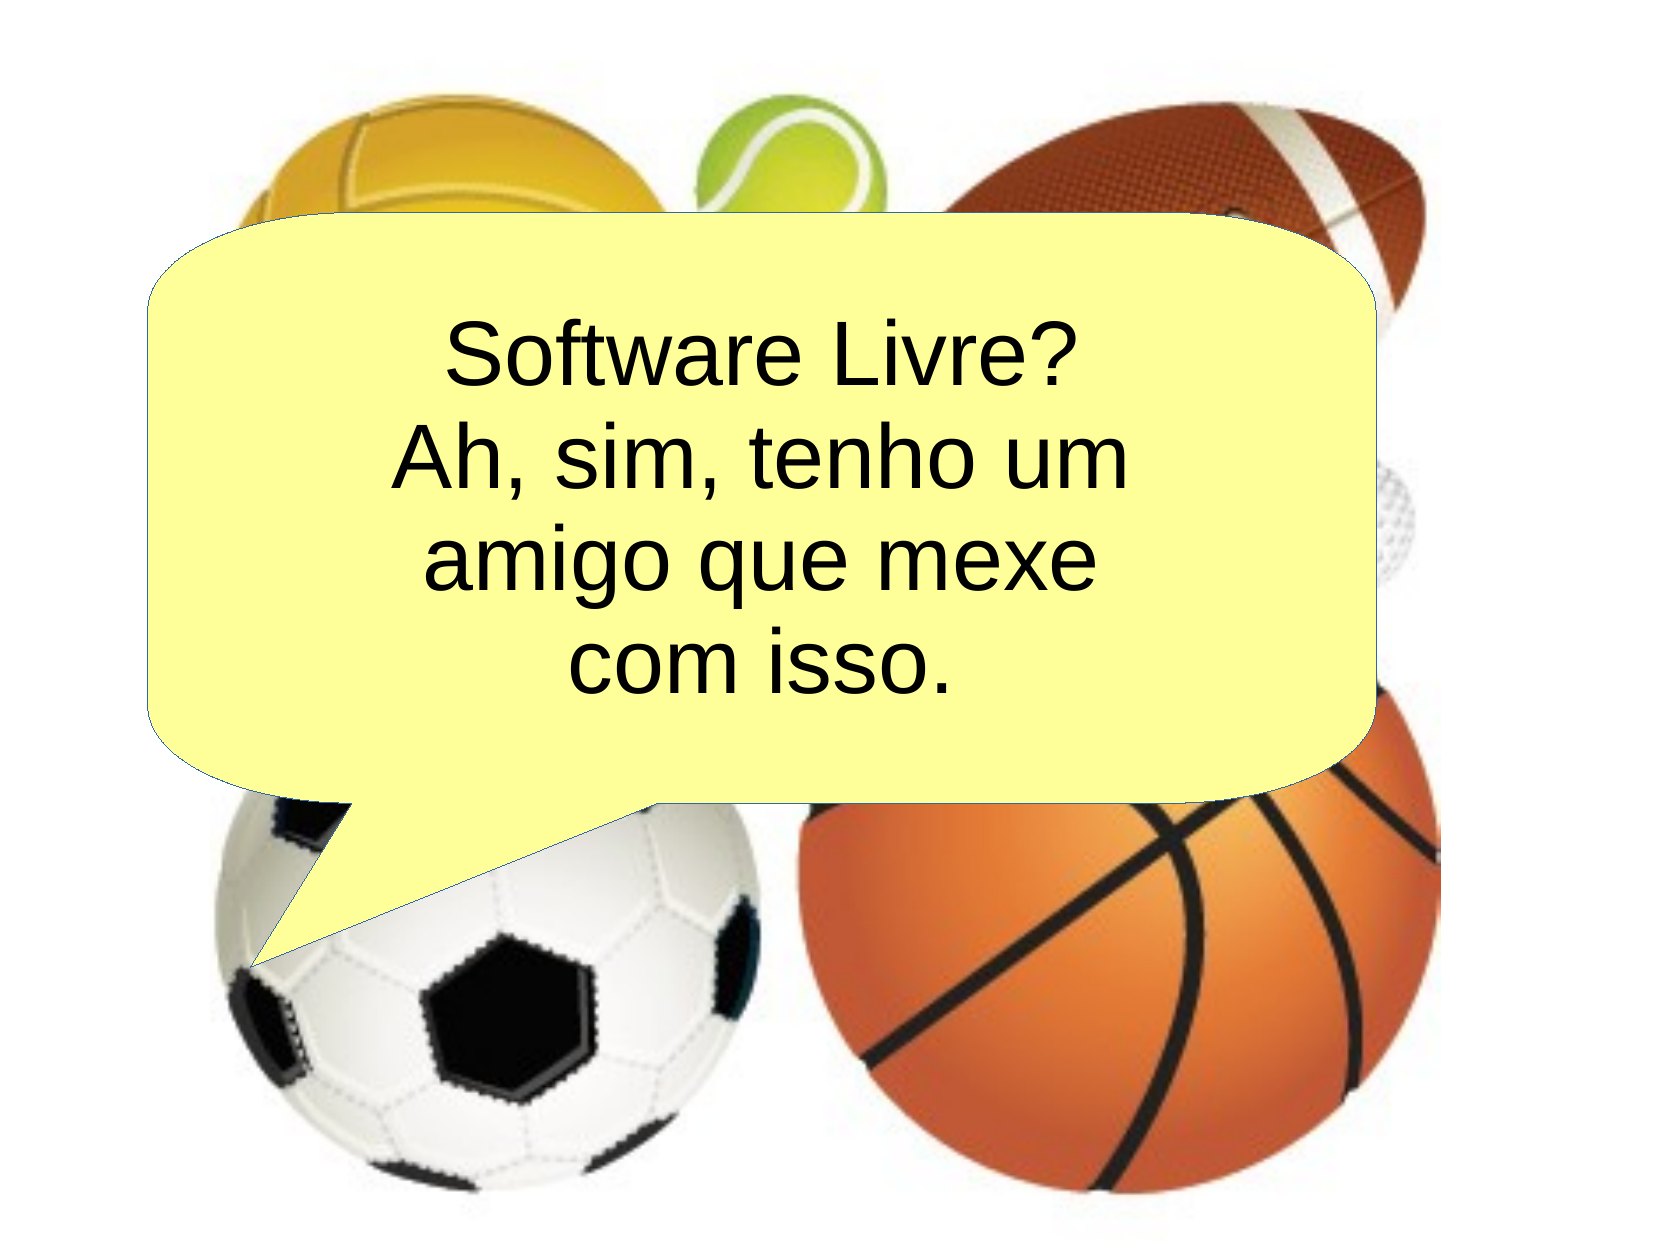

Software Livre?
Ah, sim, tenho um
amigo que mexe
com isso.